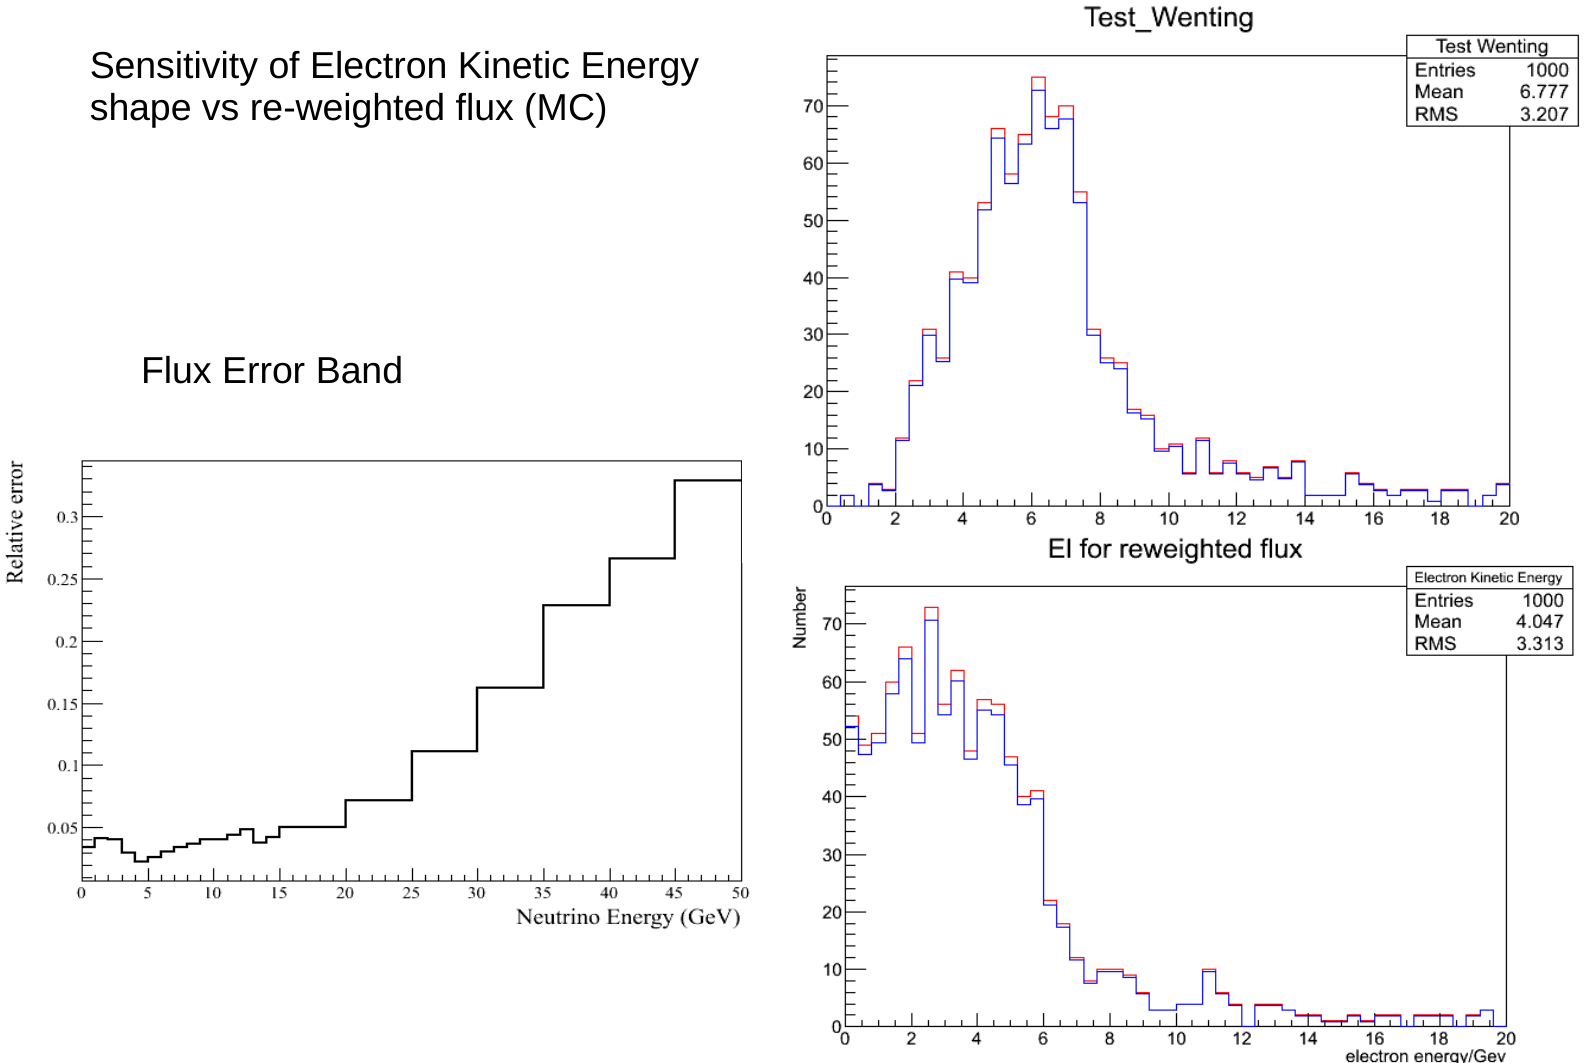

Sensitivity of Electron Kinetic Energy shape vs re-weighted flux (MC)
Flux Error Band